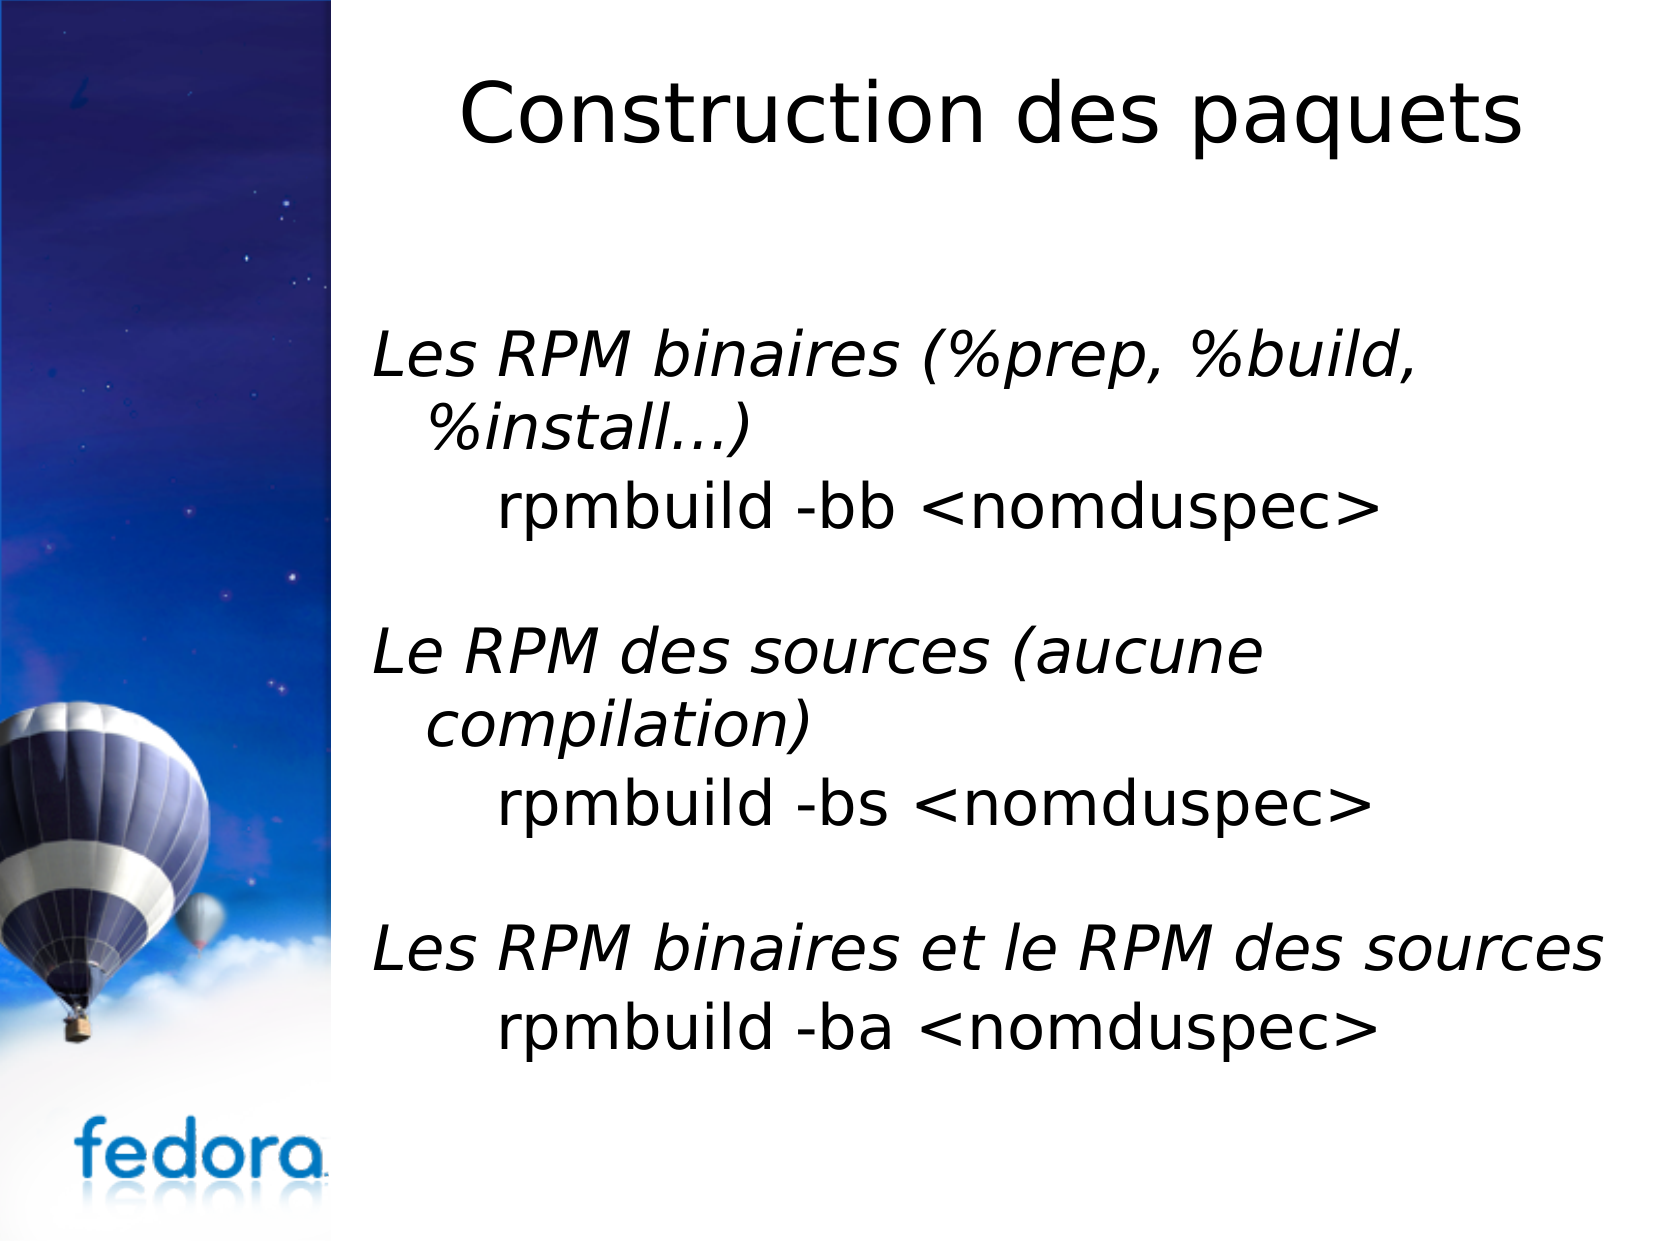

Construction des paquets
# Les RPM binaires (%prep, %build, %install...)
rpmbuild -bb <nomduspec>
Le RPM des sources (aucune compilation)
rpmbuild -bs <nomduspec>
Les RPM binaires et le RPM des sources
rpmbuild -ba <nomduspec>